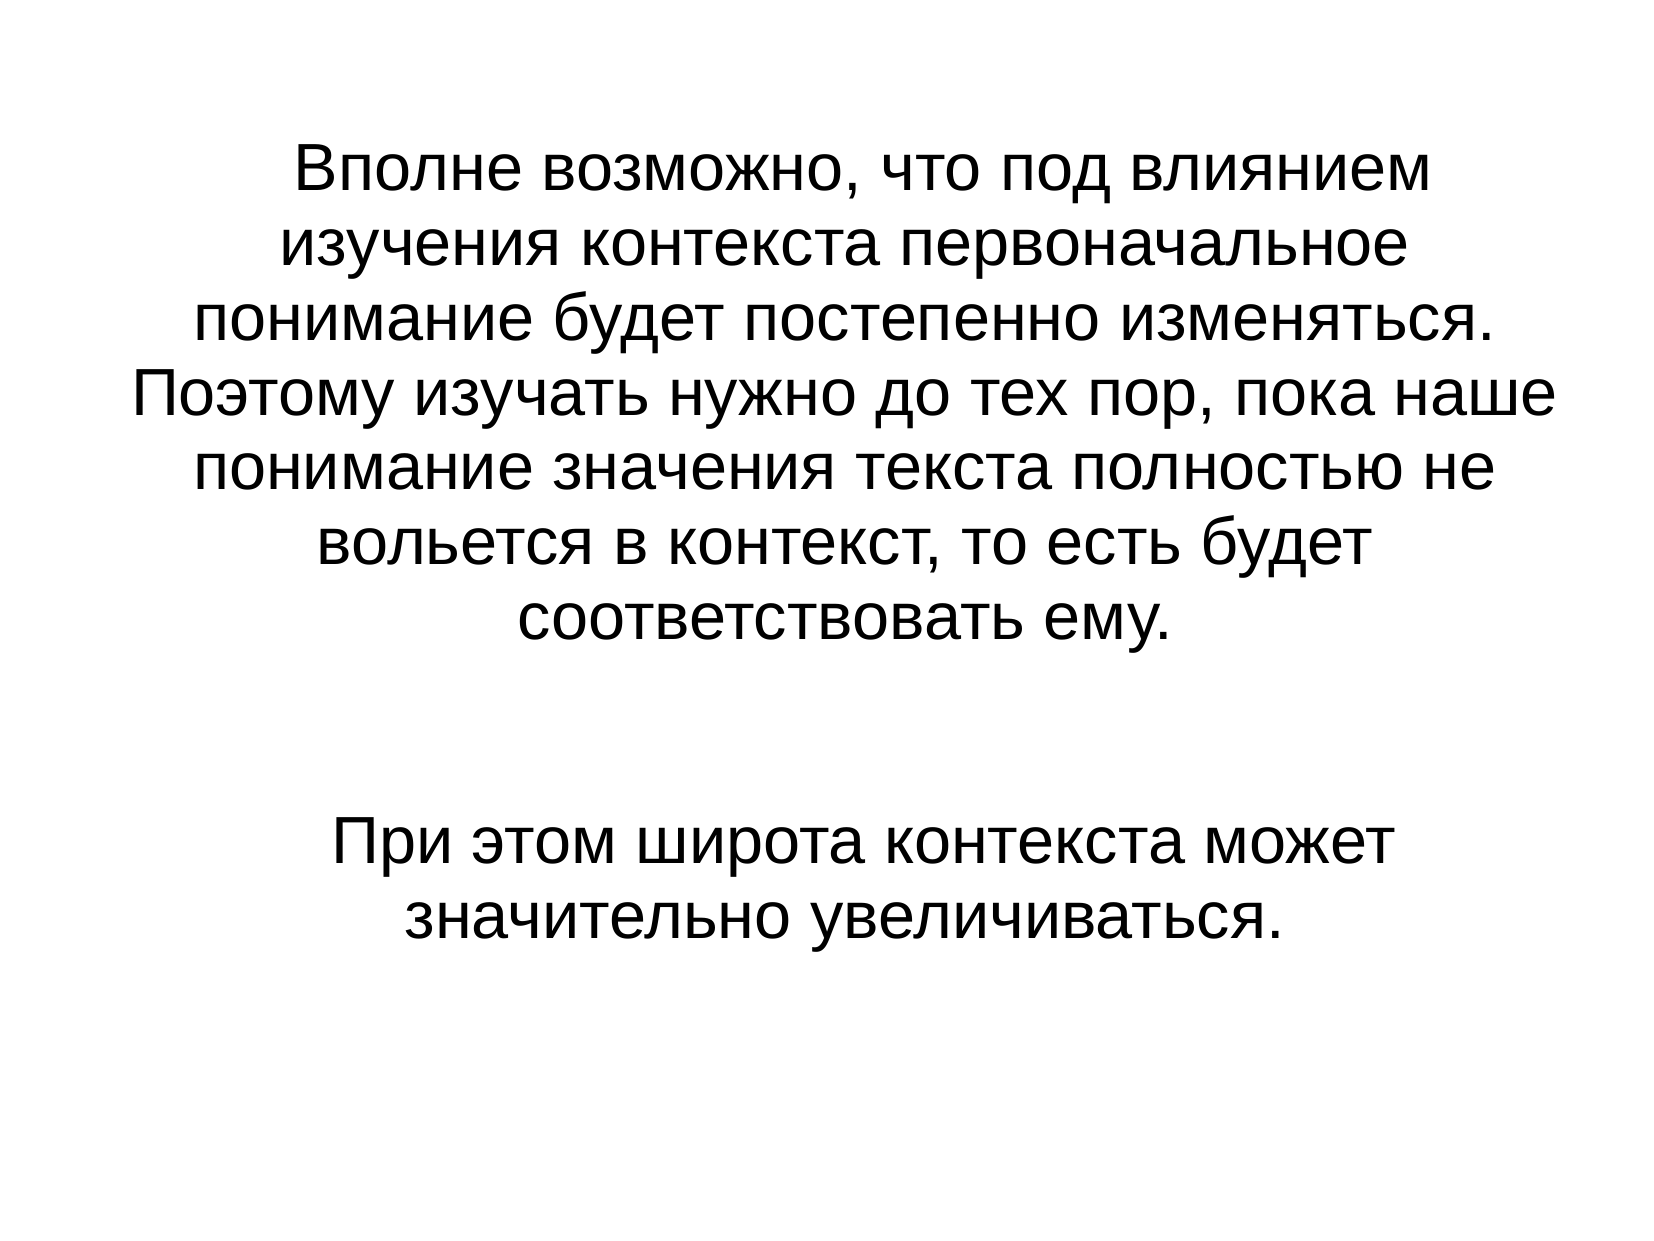

# Вполне возможно, что под влиянием изучения контекста первоначальное понимание будет постепенно изменяться. Поэтому изучать нужно до тех пор, пока наше понимание значения текста полностью не вольется в контекст, то есть будет соответствовать ему.
При этом широта контекста может значительно увеличиваться.